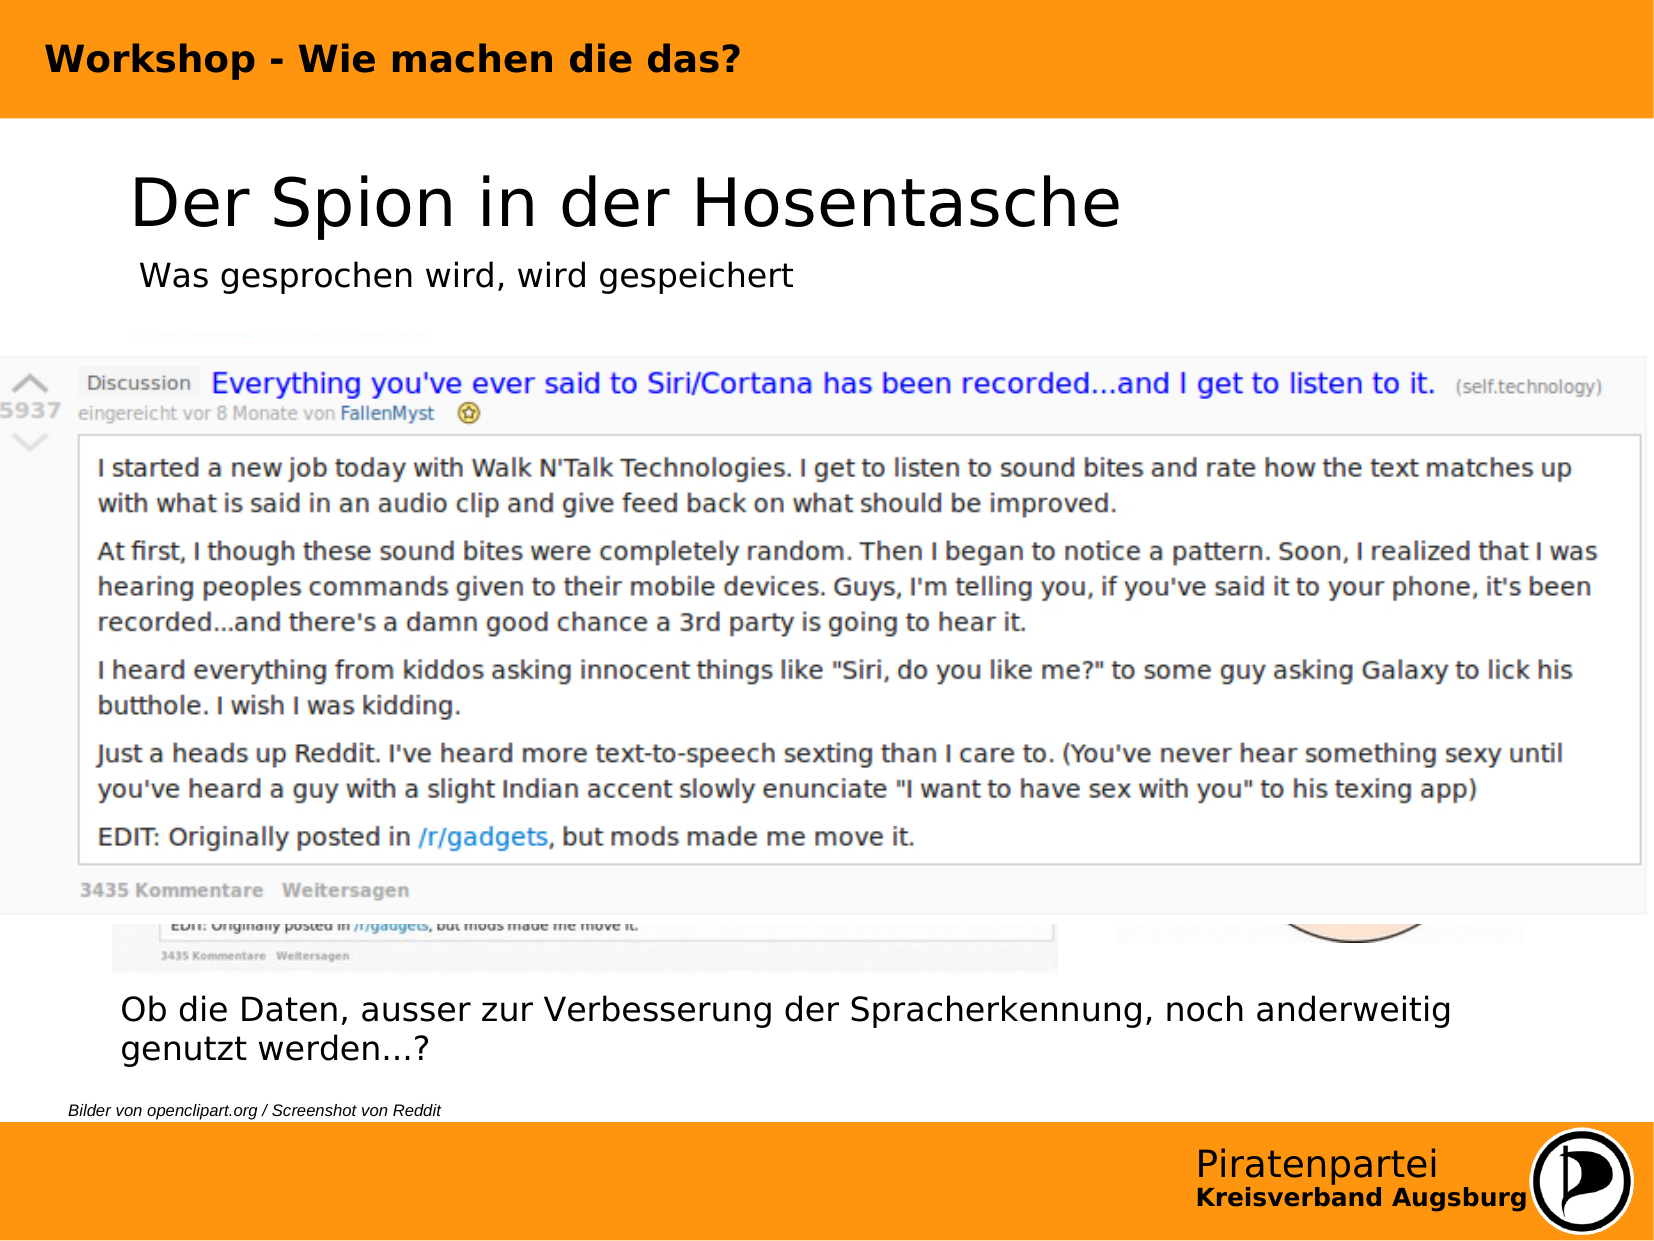

Workshop - Wie machen die das?
Der Spion in der Hosentasche
Was gesprochen wird, wird gespeichert
Die Analyse und Umwandlung von Sprache in Text oder Befehle über Voice-Apps erfolgt nicht auf dem eigenen Gerät, sondern auf Servern des Anbieters in anderen Ländern.
Die gesprochenen Eingaben werden dort erfasst, gespeichert, ausgewertet und analysiert.
... und zwar auch von Menschen!
Ob die Daten, ausser zur Verbesserung der Spracherkennung, noch anderweitig genutzt werden...?
Bilder von openclipart.org / Screenshot von Reddit